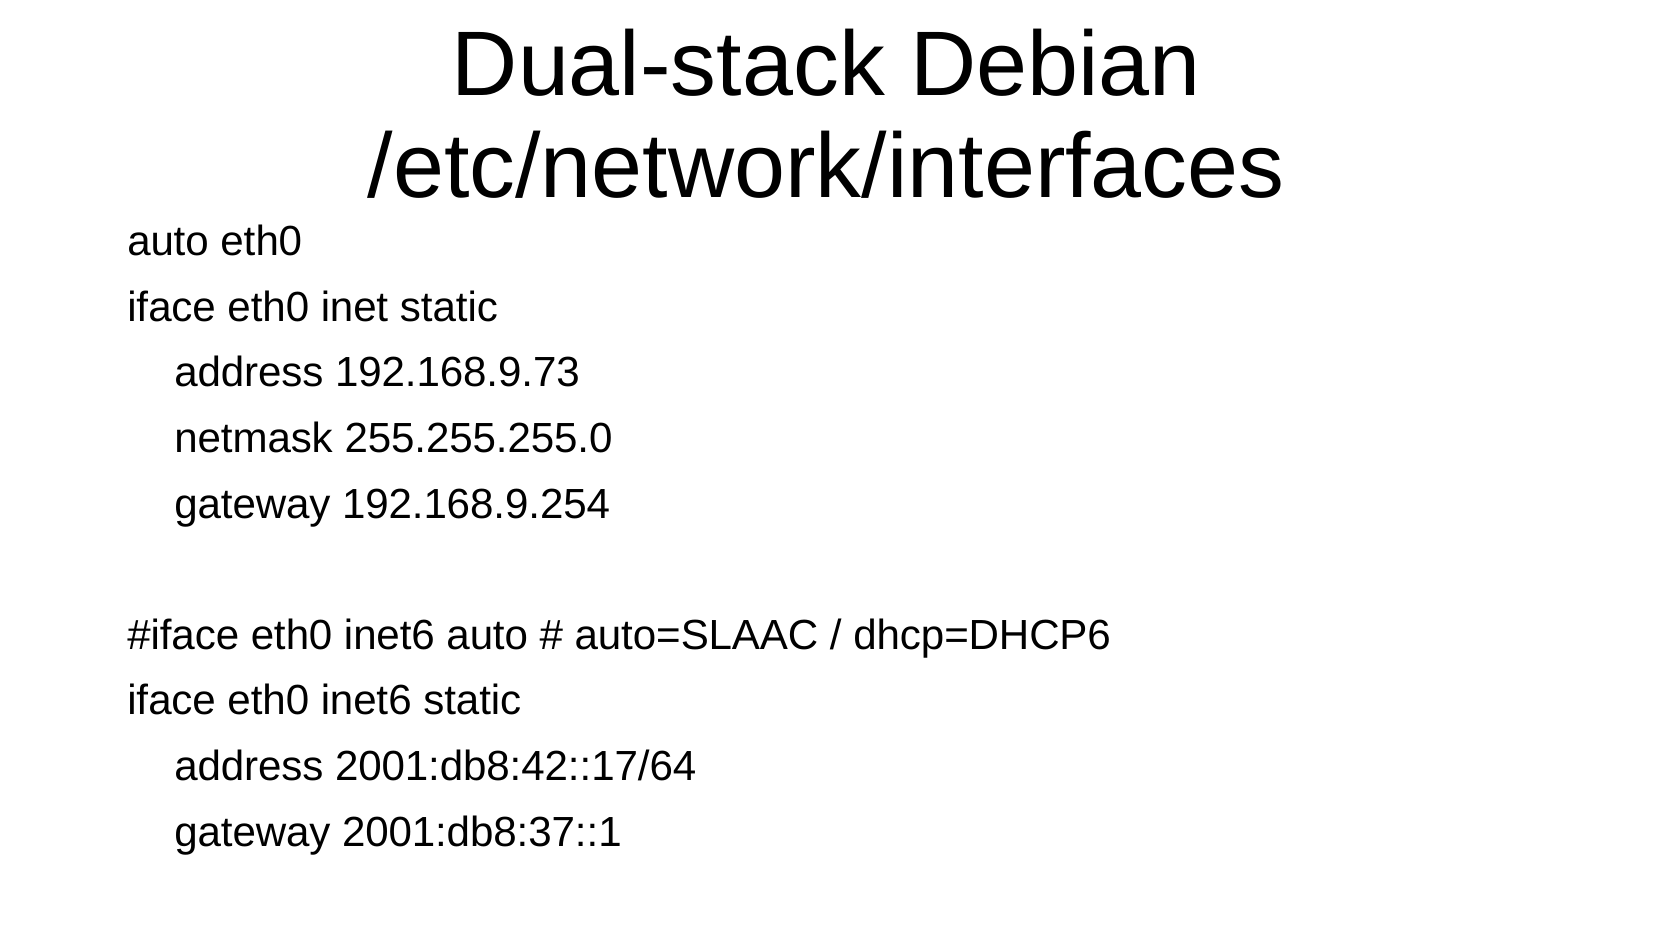

# Dual-stack Debian /etc/network/interfaces
auto eth0
iface eth0 inet static
 address 192.168.9.73
 netmask 255.255.255.0
 gateway 192.168.9.254
#iface eth0 inet6 auto # auto=SLAAC / dhcp=DHCP6
iface eth0 inet6 static
 address 2001:db8:42::17/64
 gateway 2001:db8:37::1